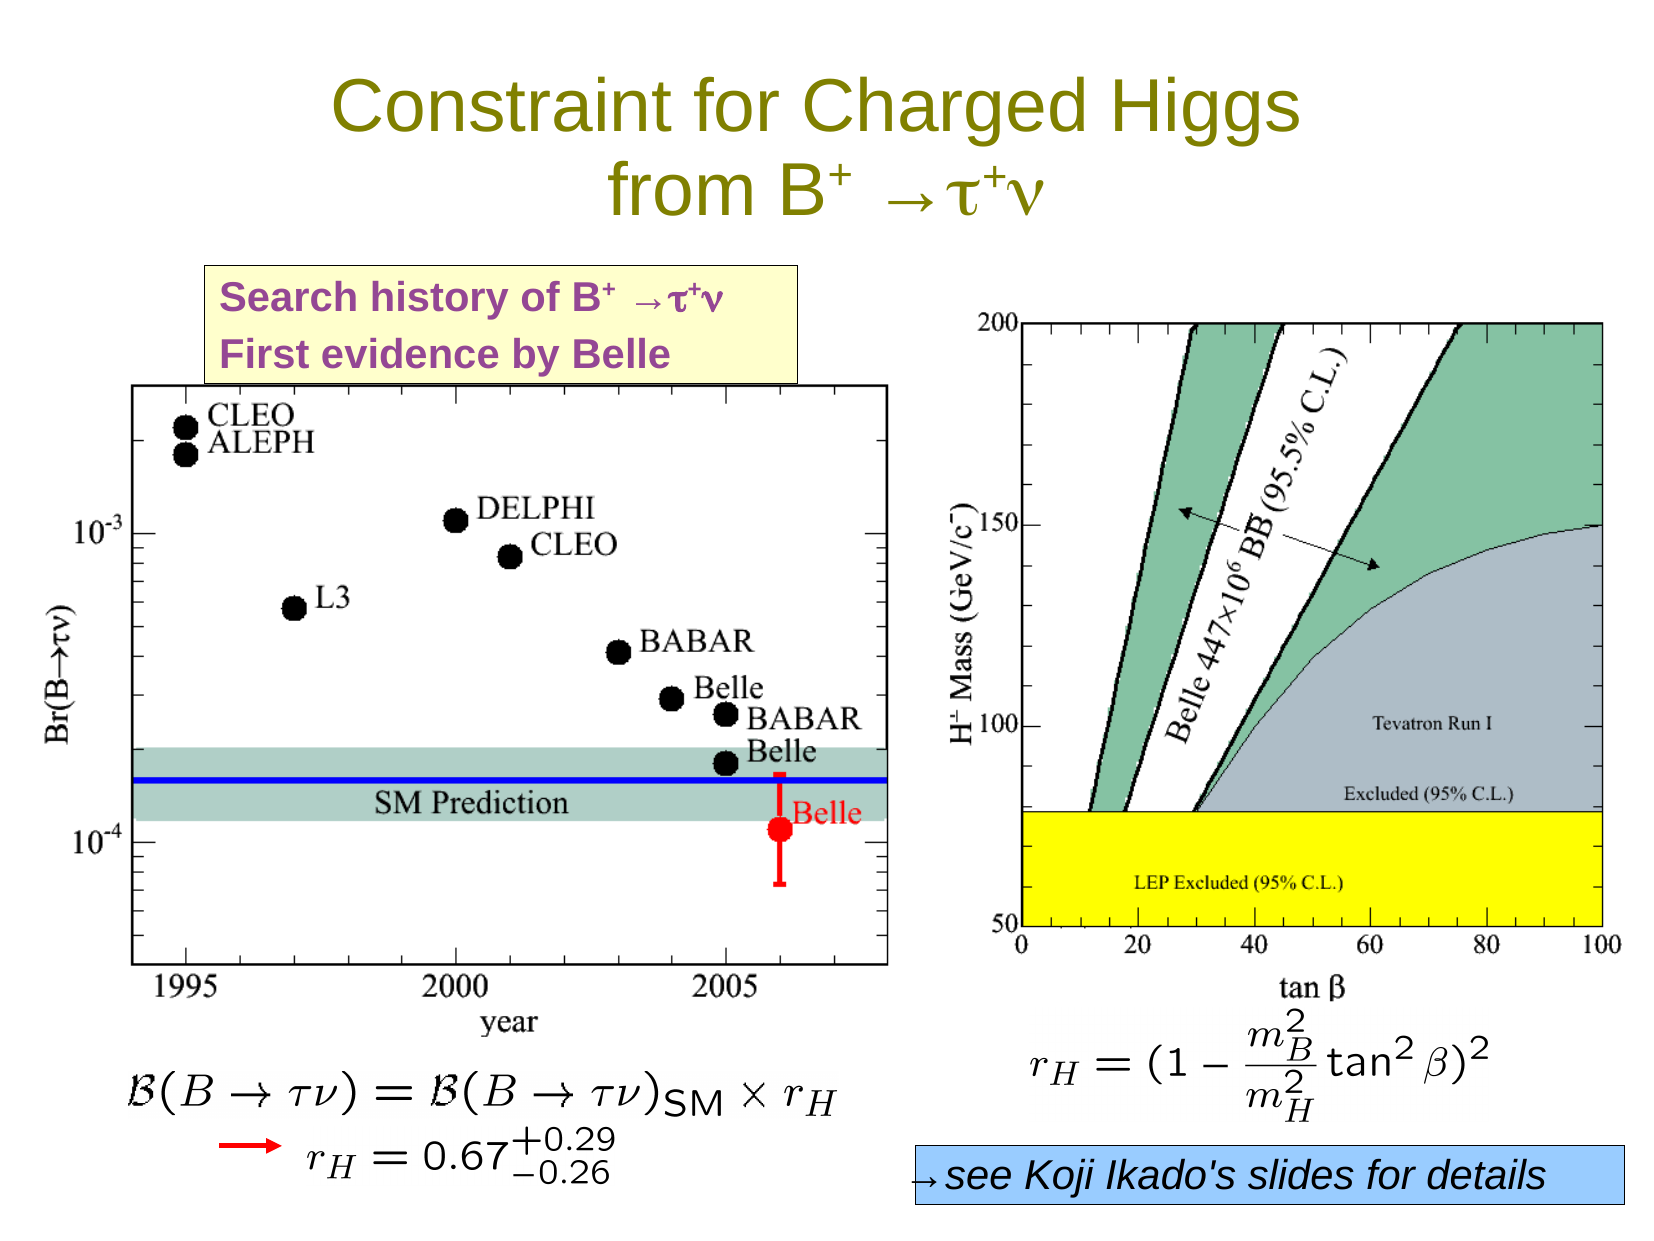

# Constraint for Charged Higgs from B+ →t+n
Search history of B+ →t+n
First evidence by Belle
→see Koji Ikado's slides for details